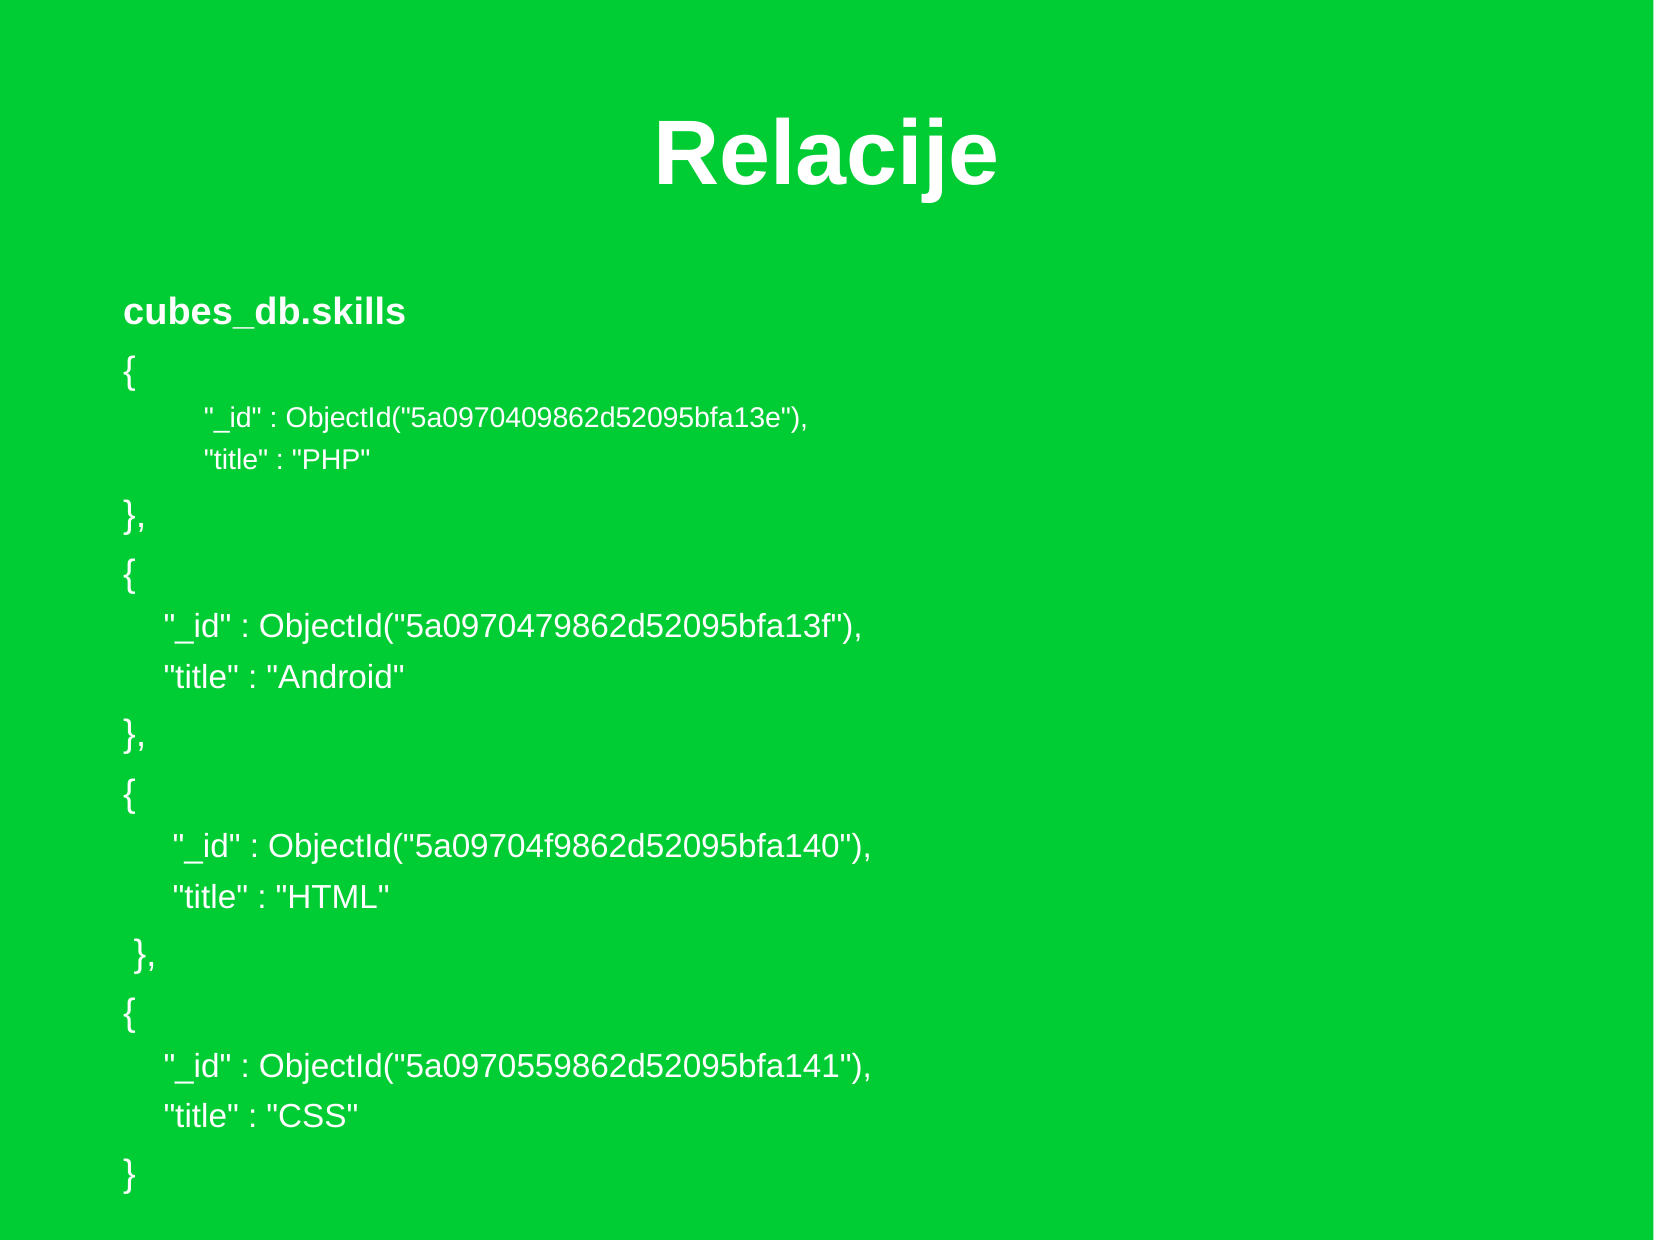

# Relacije
cubes_db.skills
{
"_id" : ObjectId("5a0970409862d52095bfa13e"),
"title" : "PHP"
},
{
"_id" : ObjectId("5a0970479862d52095bfa13f"),
"title" : "Android"
},
{
 "_id" : ObjectId("5a09704f9862d52095bfa140"),
 "title" : "HTML"
 },
{
"_id" : ObjectId("5a0970559862d52095bfa141"),
"title" : "CSS"
}